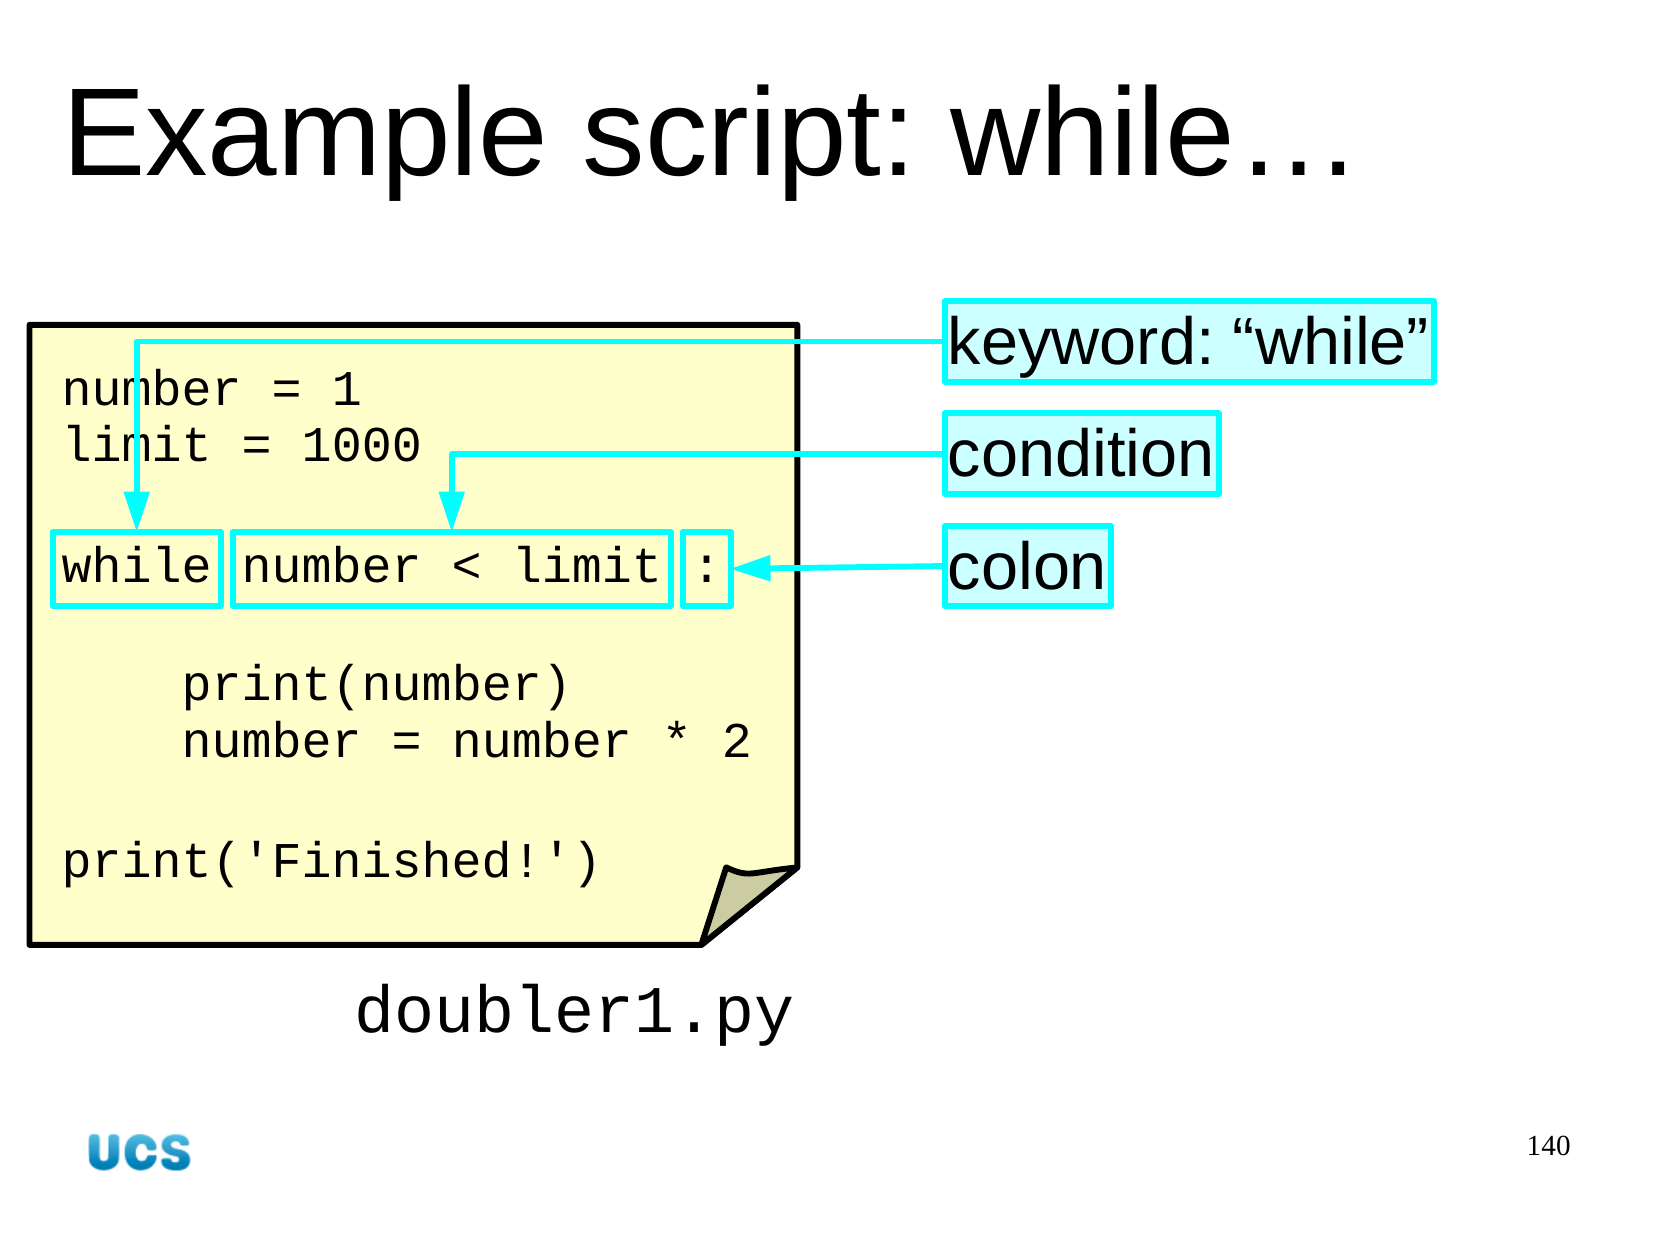

Example script: while…
keyword: “while”
number = 1
limit = 1000
condition
colon
while
number < limit
:
print(number)
number = number * 2
print('Finished!')
doubler1.py
140